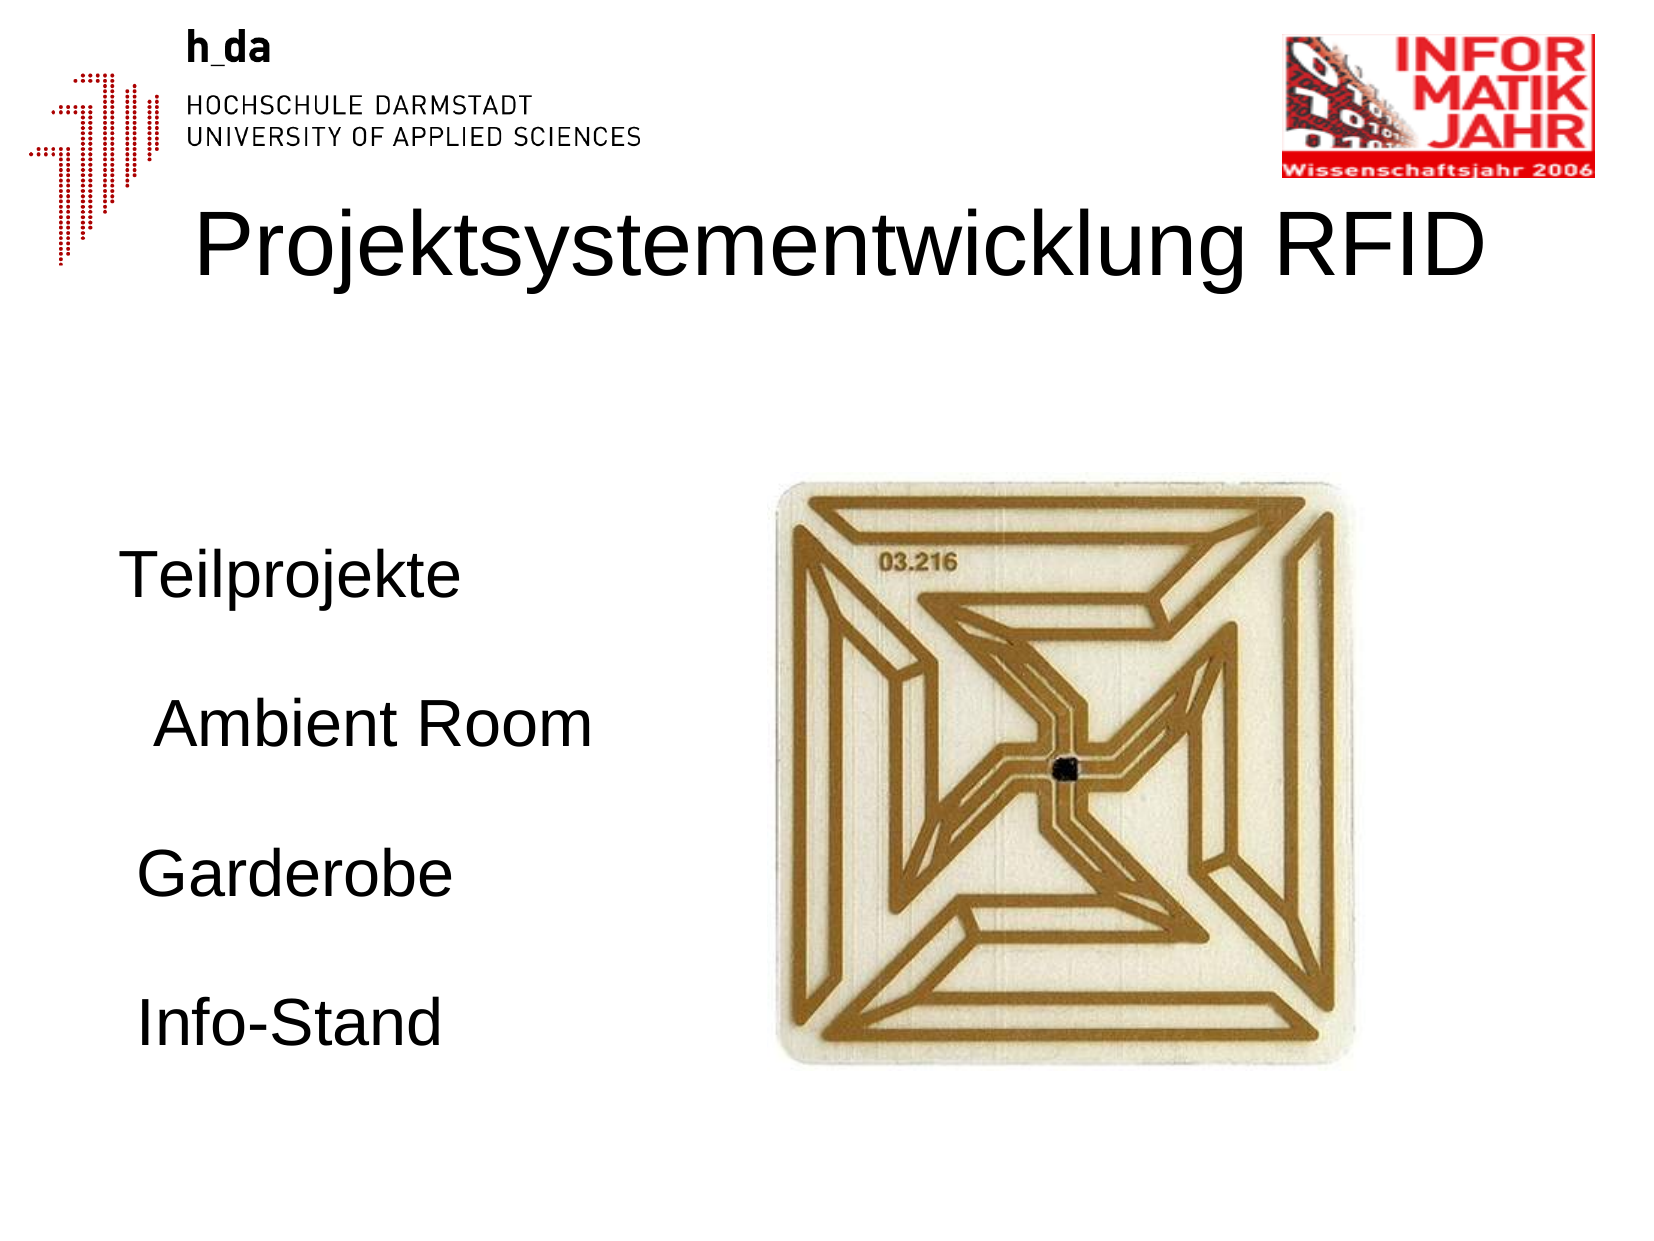

# Projektsystementwicklung RFID
Teilprojekte
Ambient Room
 Garderobe
 Info-Stand